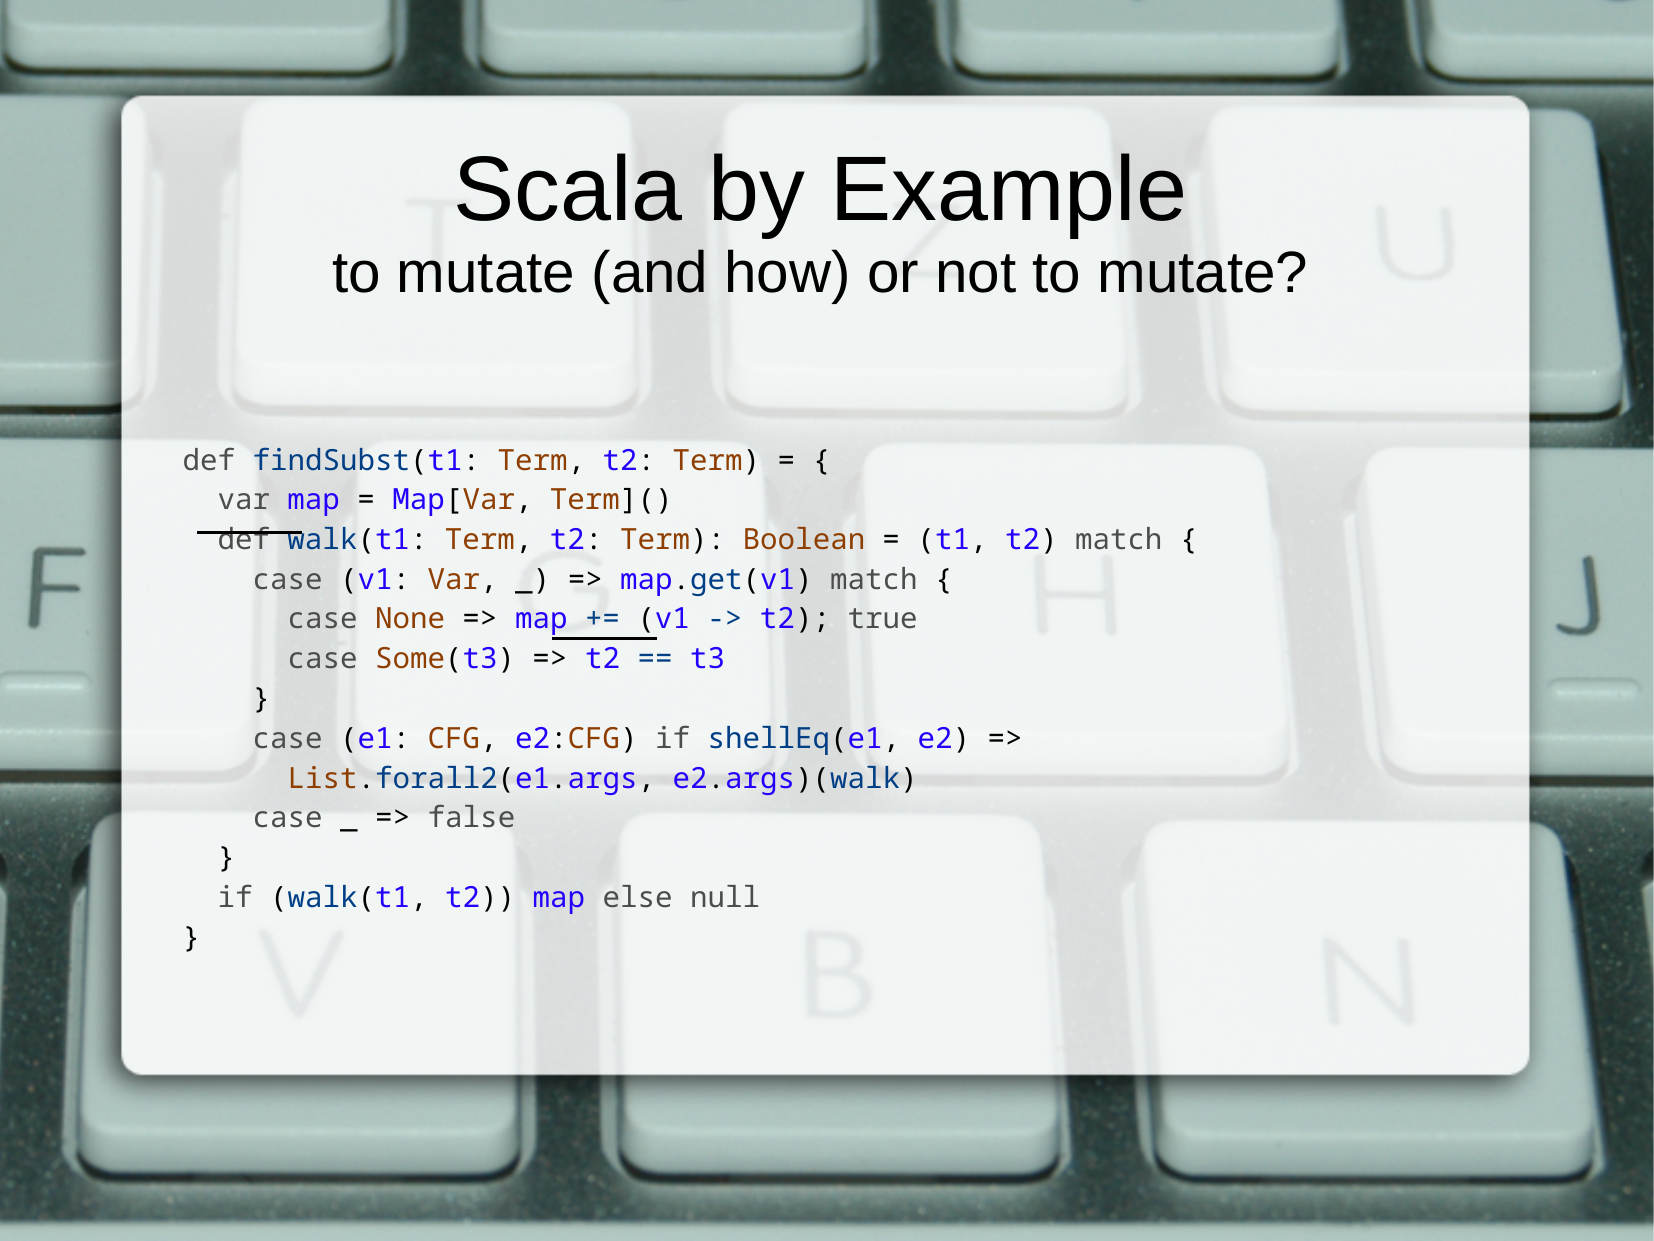

# Scala by Example to mutate (and how) or not to mutate?
 def findSubst(t1: Term, t2: Term) = {
 var map = Map[Var, Term]()
 def walk(t1: Term, t2: Term): Boolean = (t1, t2) match {
 case (v1: Var, _) => map.get(v1) match {
 case None => map += (v1 -> t2); true
 case Some(t3) => t2 == t3
 }
 case (e1: CFG, e2:CFG) if shellEq(e1, e2) =>
 List.forall2(e1.args, e2.args)(walk)
 case _ => false
 }
 if (walk(t1, t2)) map else null
 }